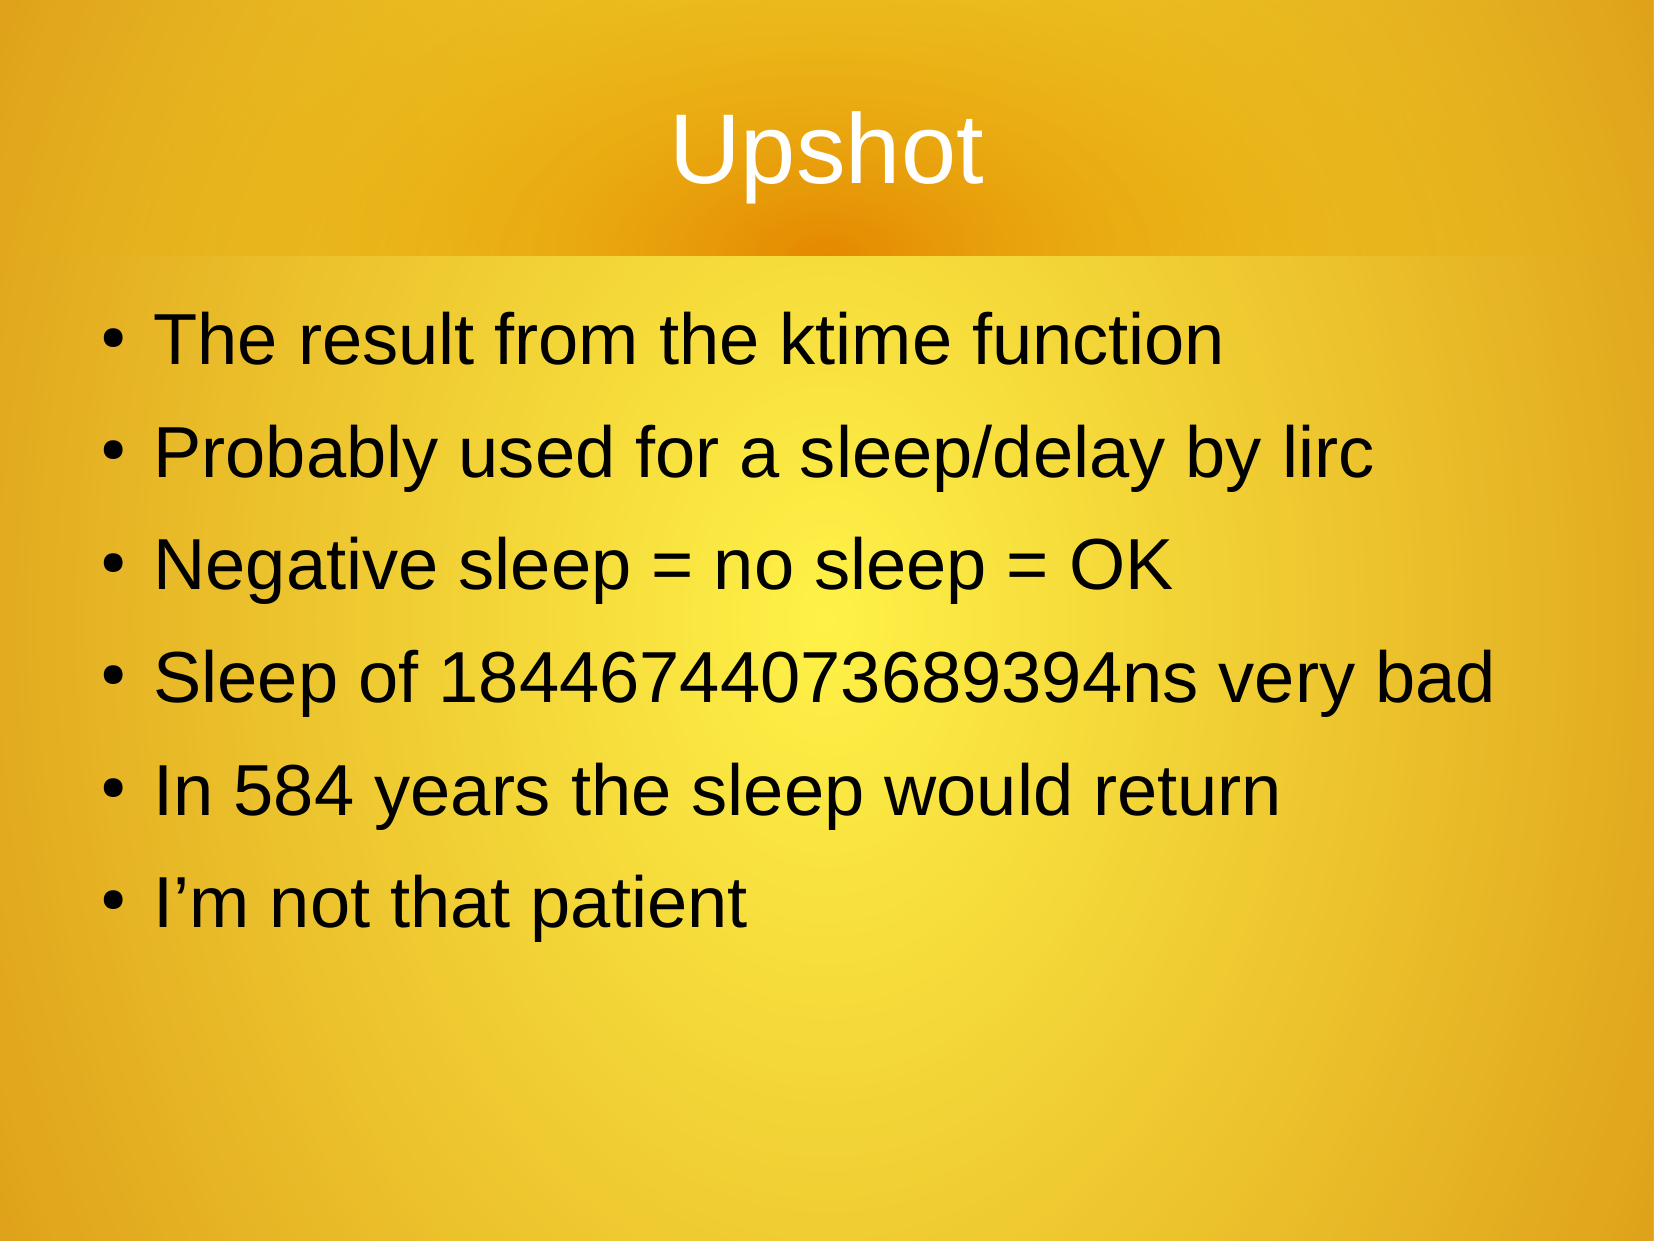

# Upshot
The result from the ktime function
Probably used for a sleep/delay by lirc
Negative sleep = no sleep = OK
Sleep of 18446744073689394ns very bad
In 584 years the sleep would return
I’m not that patient